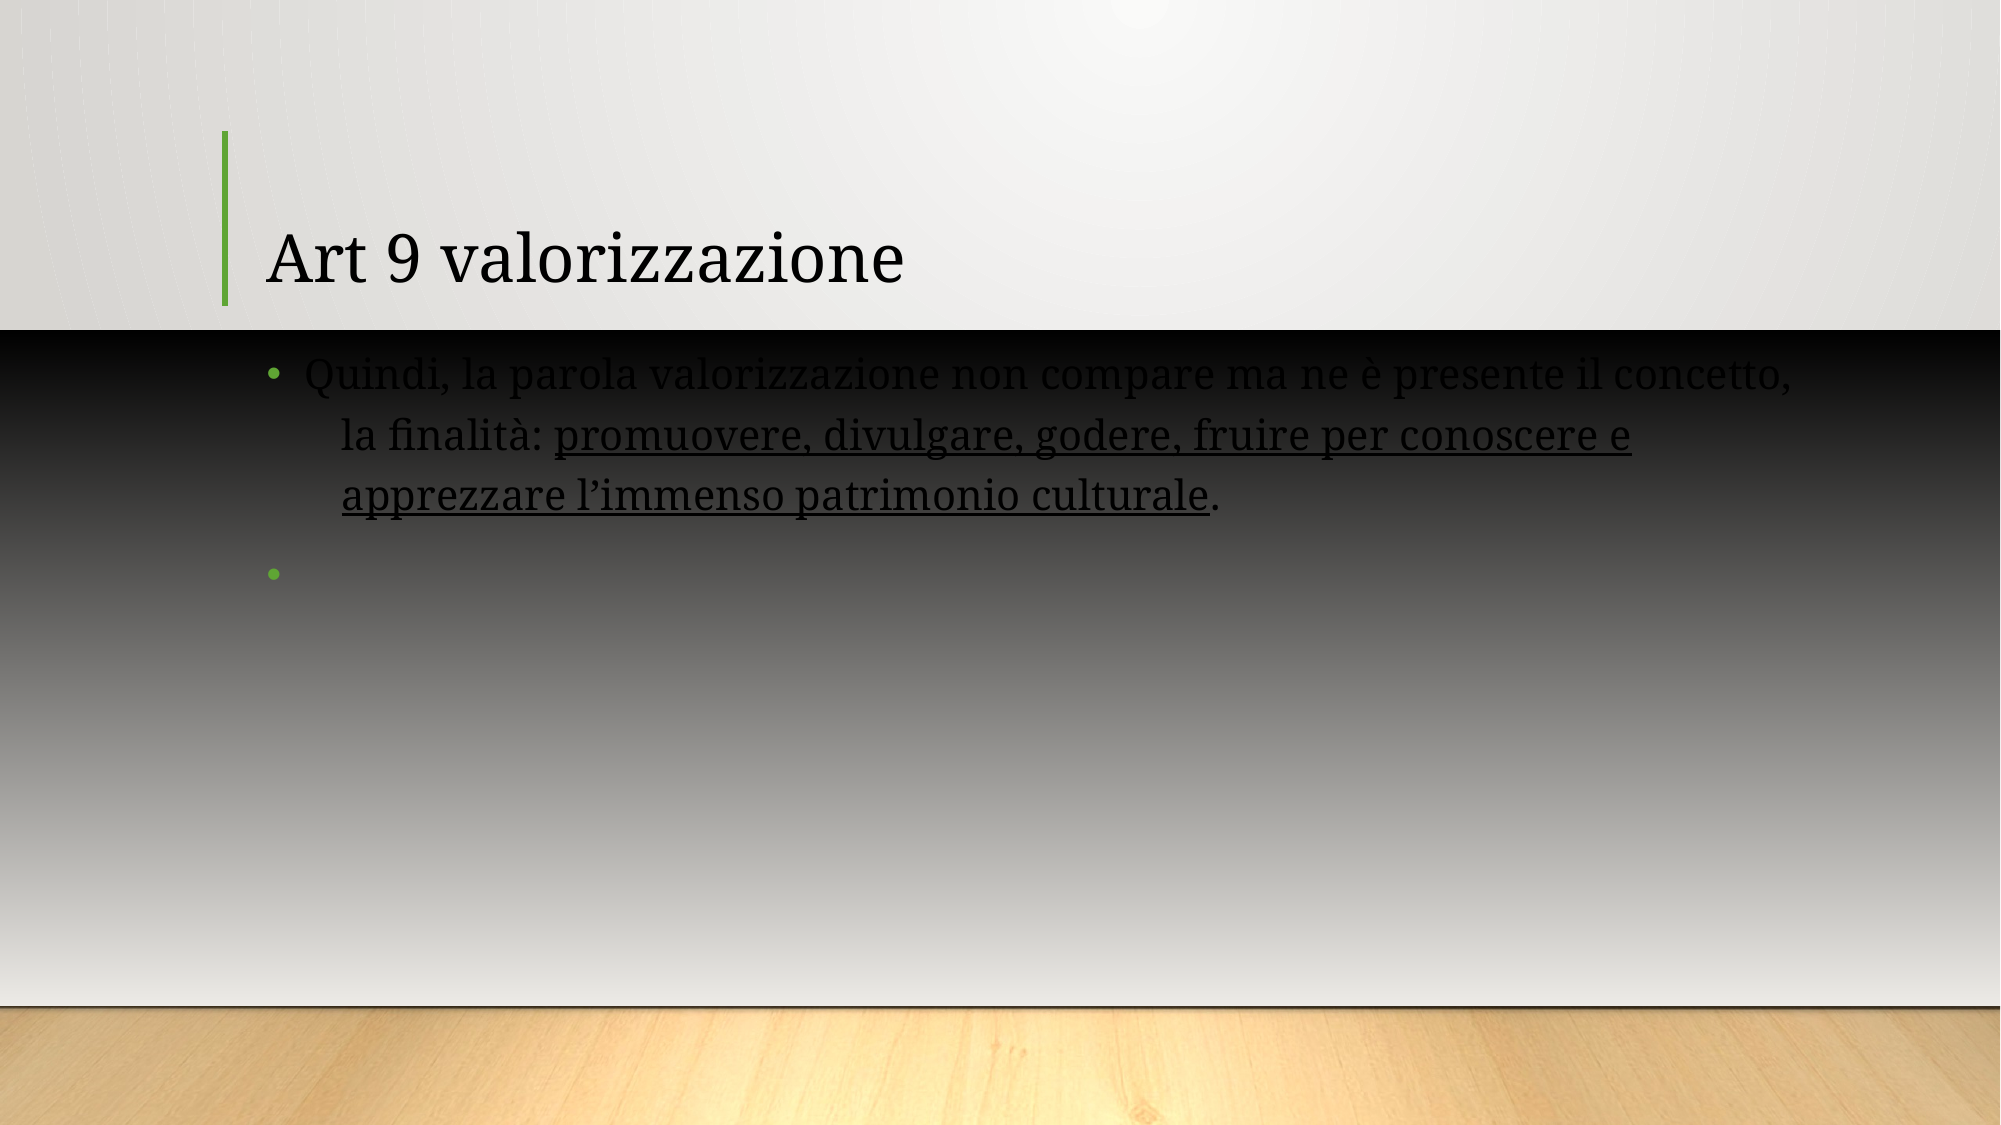

# Art 9 valorizzazione
Quindi, la parola valorizzazione non compare ma ne è presente il concetto, la finalità: promuovere, divulgare, godere, fruire per conoscere e apprezzare l’immenso patrimonio culturale.